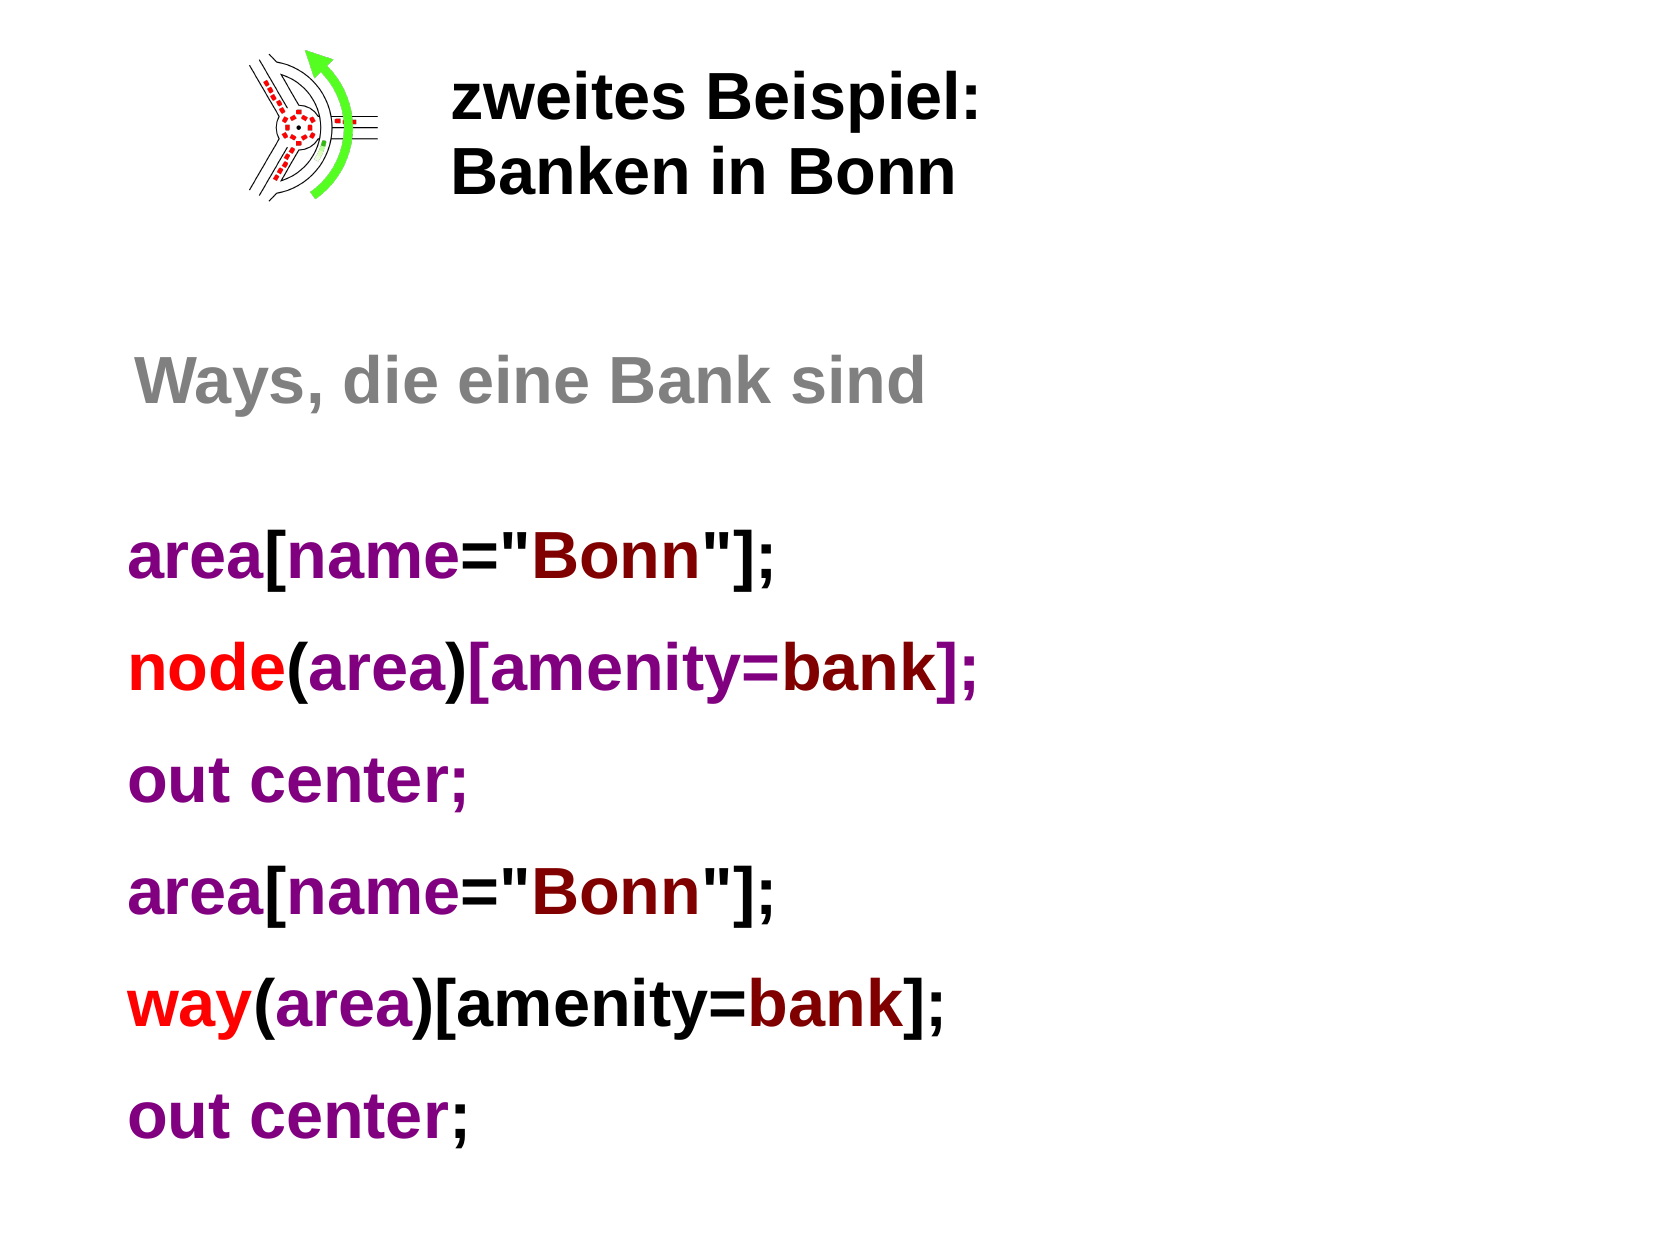

zweites Beispiel:
Banken in Bonn
Ways, die eine Bank sind
area[name="Bonn"];
node(area)[amenity=bank];
out center;
area[name="Bonn"];
way(area)[amenity=bank];
out center;